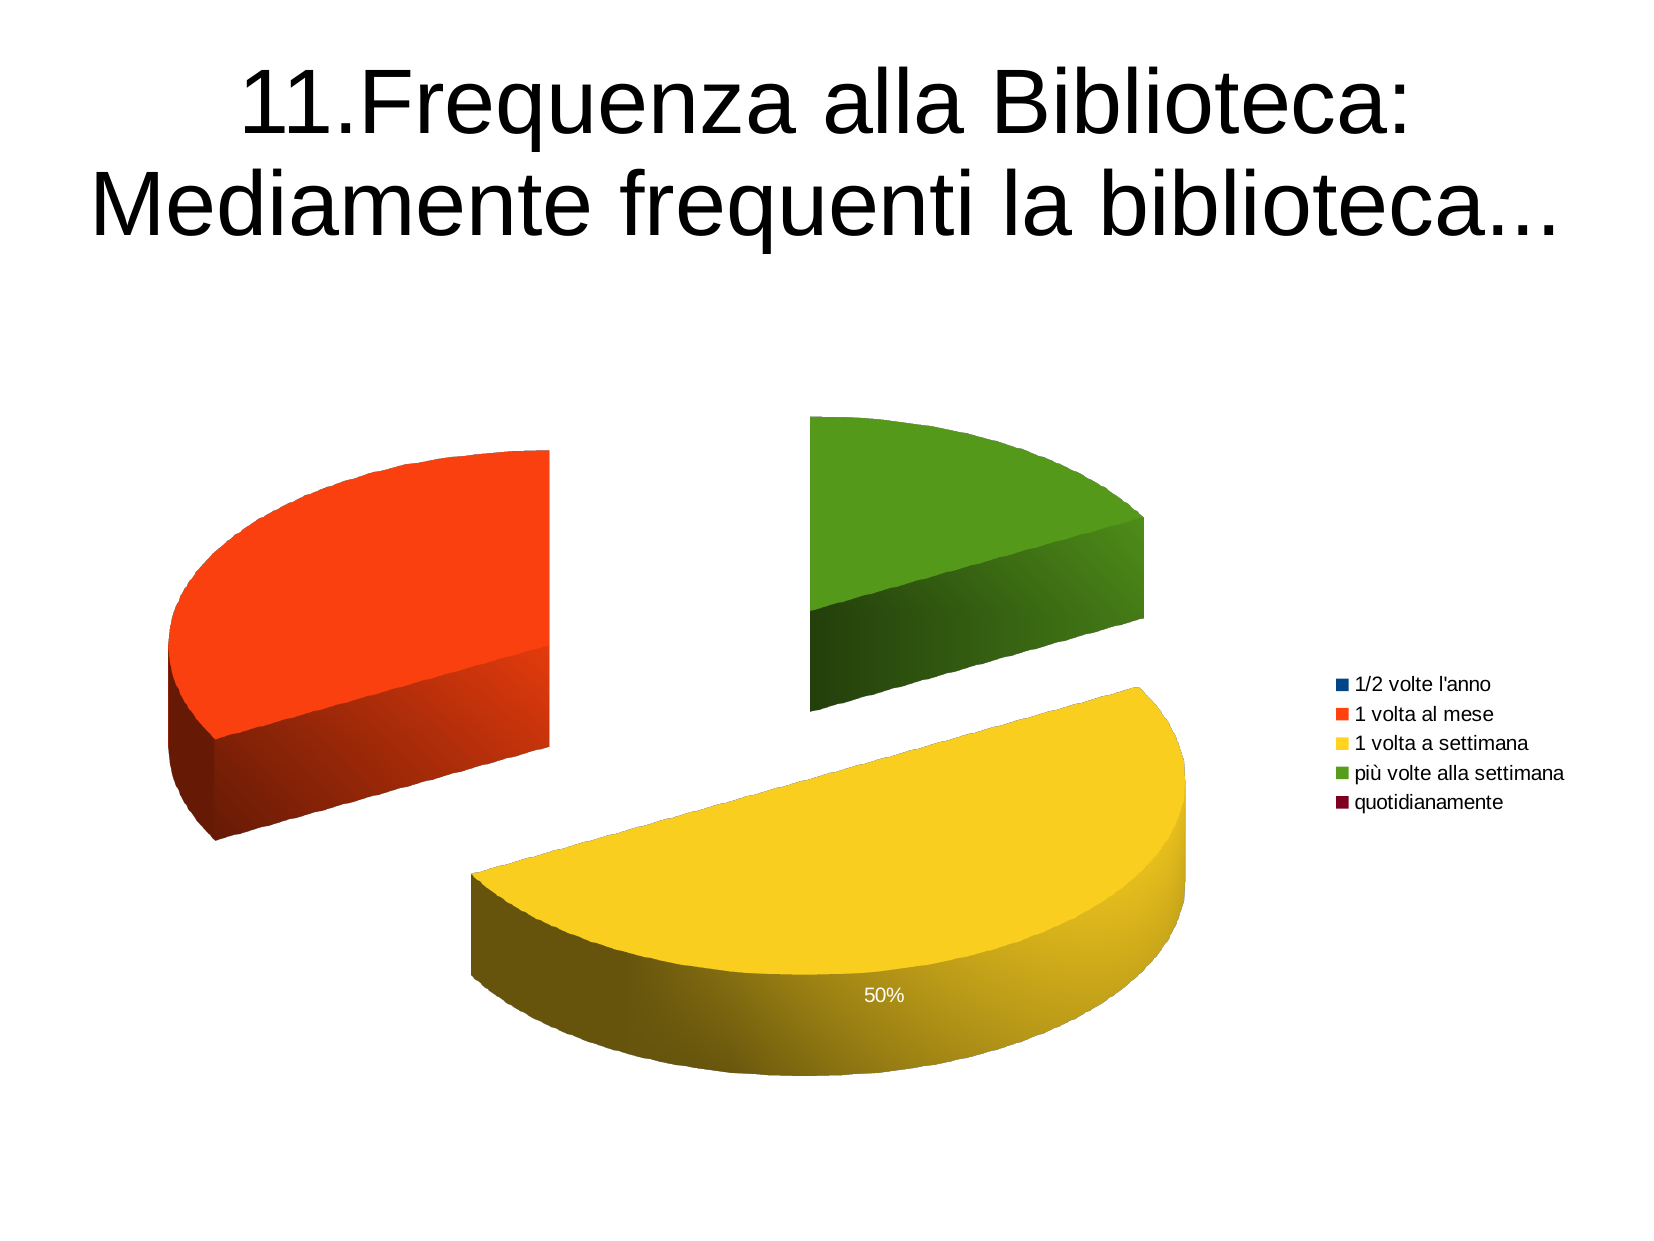

# 11.Frequenza alla Biblioteca: Mediamente frequenti la biblioteca...
[unsupported chart]